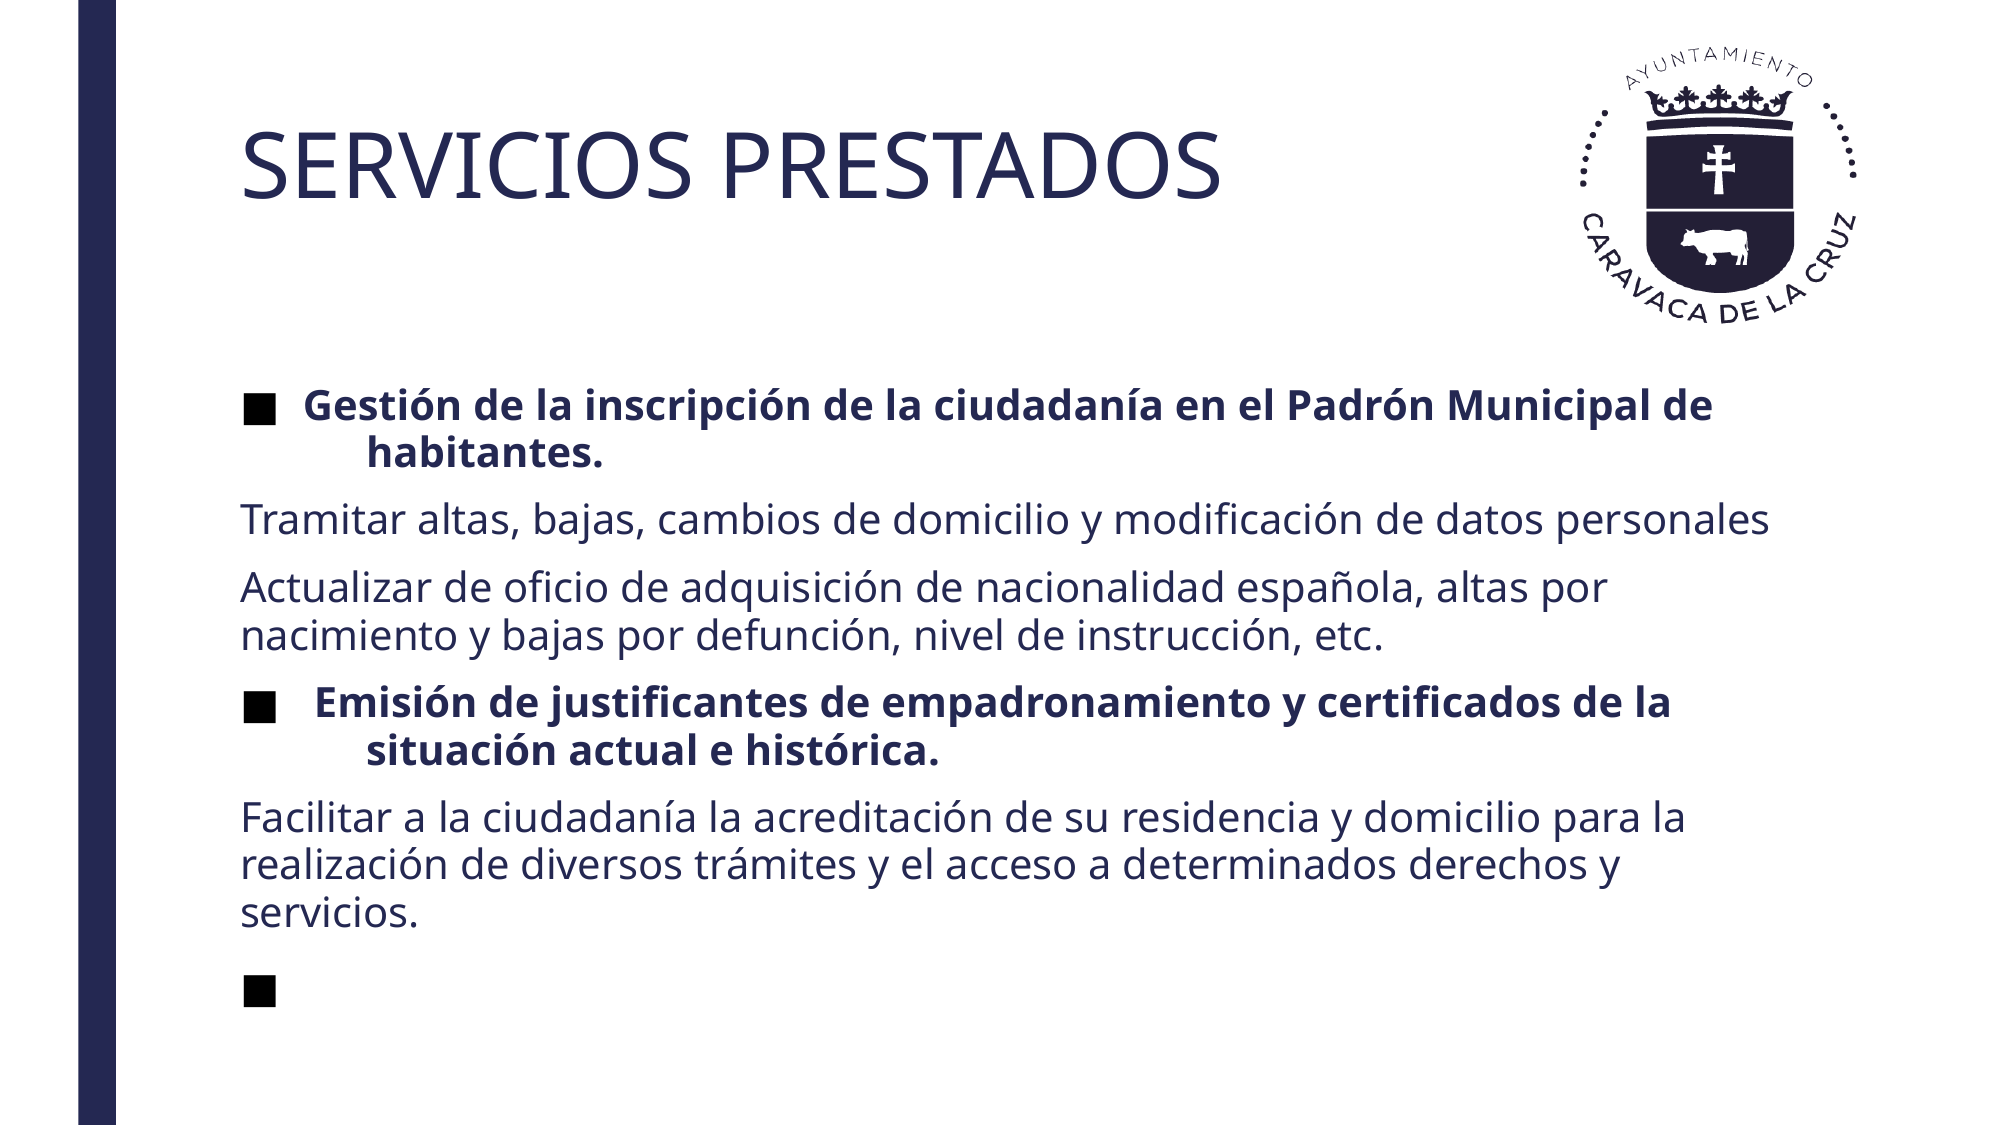

# SERVICIOS PRESTADOS
Gestión de la inscripción de la ciudadanía en el Padrón Municipal de habitantes.
Tramitar altas, bajas, cambios de domicilio y modificación de datos personales
Actualizar de oficio de adquisición de nacionalidad española, altas por nacimiento y bajas por defunción, nivel de instrucción, etc.
 Emisión de justificantes de empadronamiento y certificados de la situación actual e histórica.
Facilitar a la ciudadanía la acreditación de su residencia y domicilio para la realización de diversos trámites y el acceso a determinados derechos y servicios.